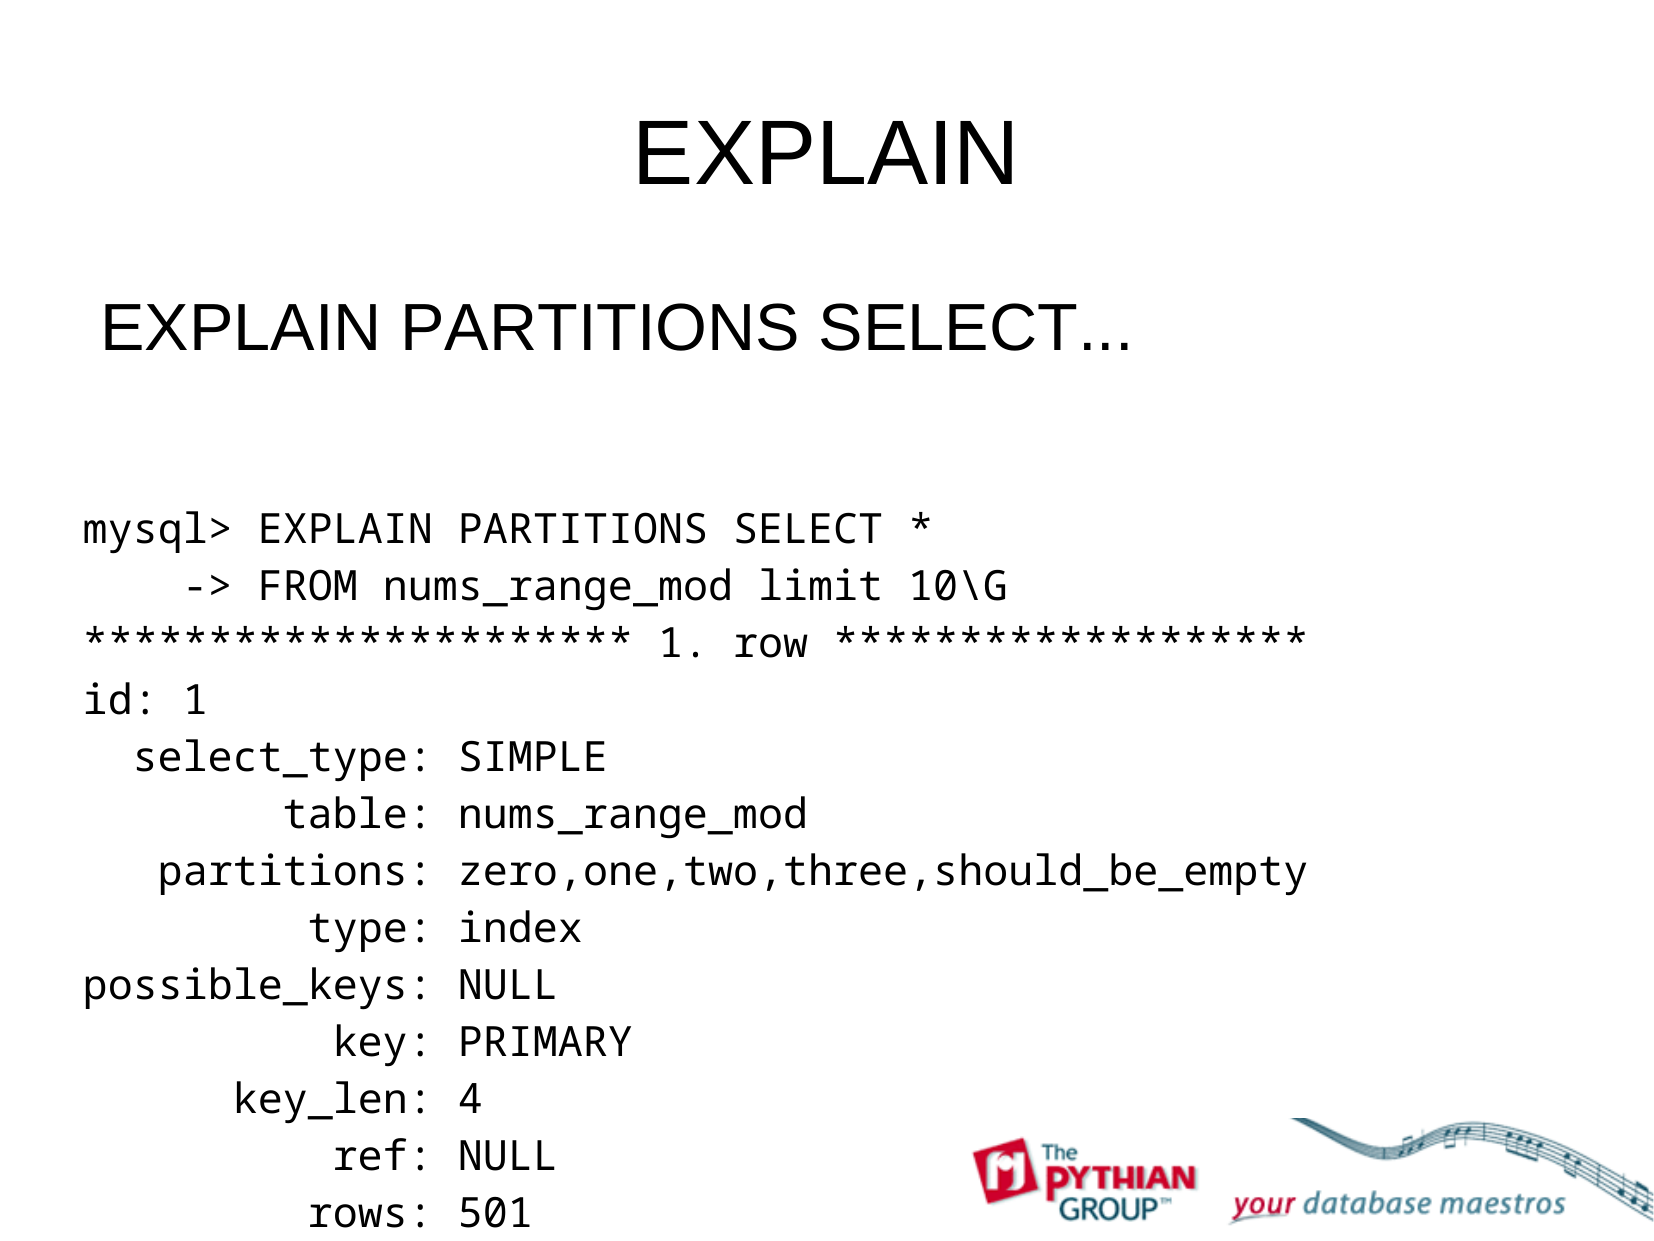

# EXPLAIN
EXPLAIN PARTITIONS SELECT...
mysql> EXPLAIN PARTITIONS SELECT *
 -> FROM nums_range_mod limit 10\G
********************** 1. row ******************* id: 1
 select_type: SIMPLE
 table: nums_range_mod
 partitions: zero,one,two,three,should_be_empty
 type: index
possible_keys: NULL
 key: PRIMARY
 key_len: 4
 ref: NULL
 rows: 501
 Extra: Using index
1 row in set (0.00 sec)